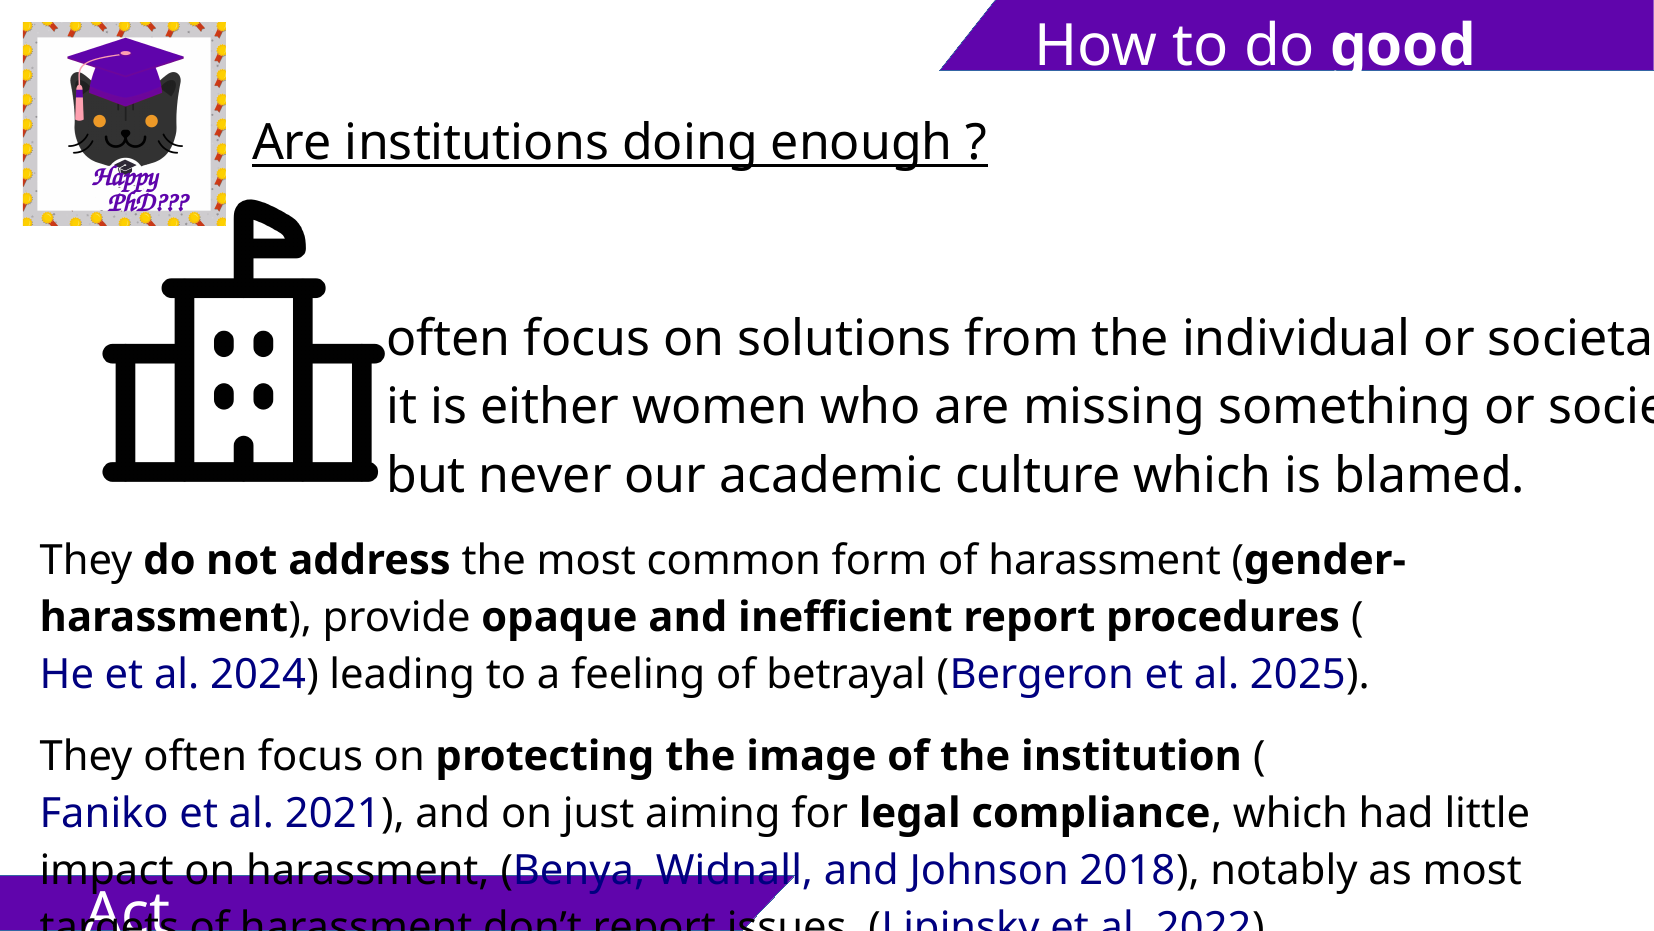

Are institutions doing enough ?
often focus on solutions from the individual or societal point of view,
it is either women who are missing something or society to blame,
but never our academic culture which is blamed.
They do not address the most common form of harassment (gender-harassment), provide opaque and inefficient report procedures (He et al. 2024) leading to a feeling of betrayal (Bergeron et al. 2025).
They often focus on protecting the image of the institution (Faniko et al. 2021), and on just aiming for legal compliance, which had little impact on harassment, (Benya, Widnall, and Johnson 2018), notably as most targets of harassment don’t report issues. (Lipinsky et al. 2022)
Act